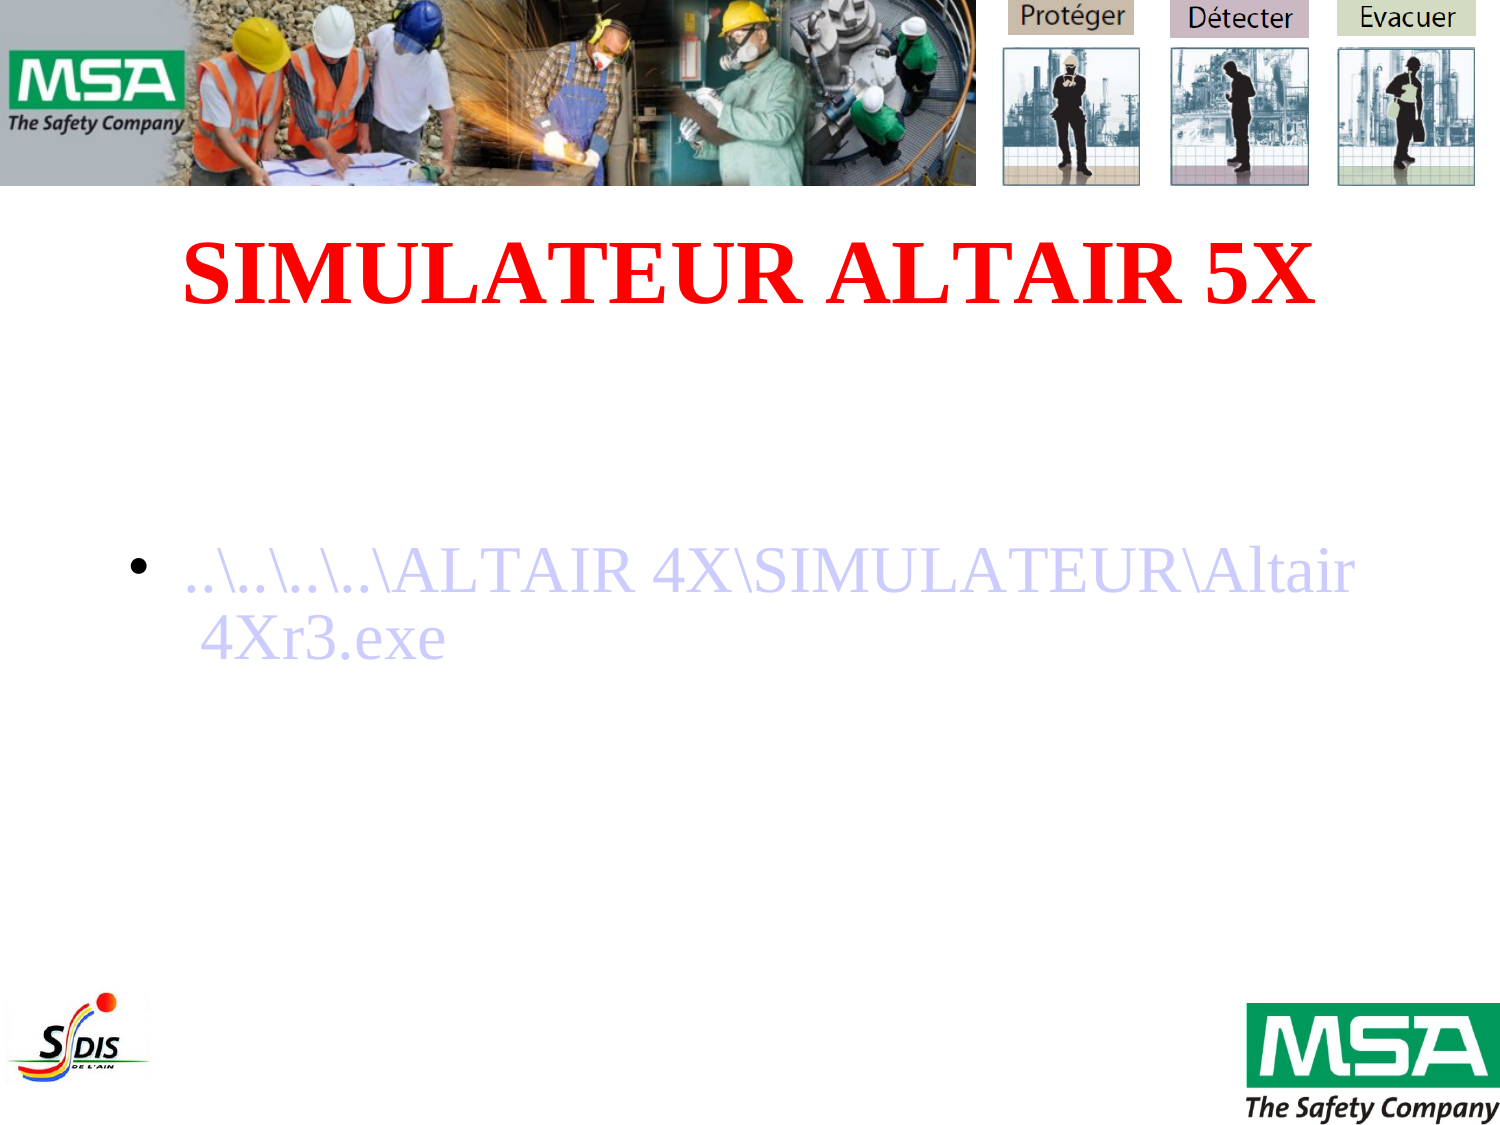

# SIMULATEUR ALTAIR 5X
..\..\..\..\ALTAIR 4X\SIMULATEUR\Altair 4Xr3.exe